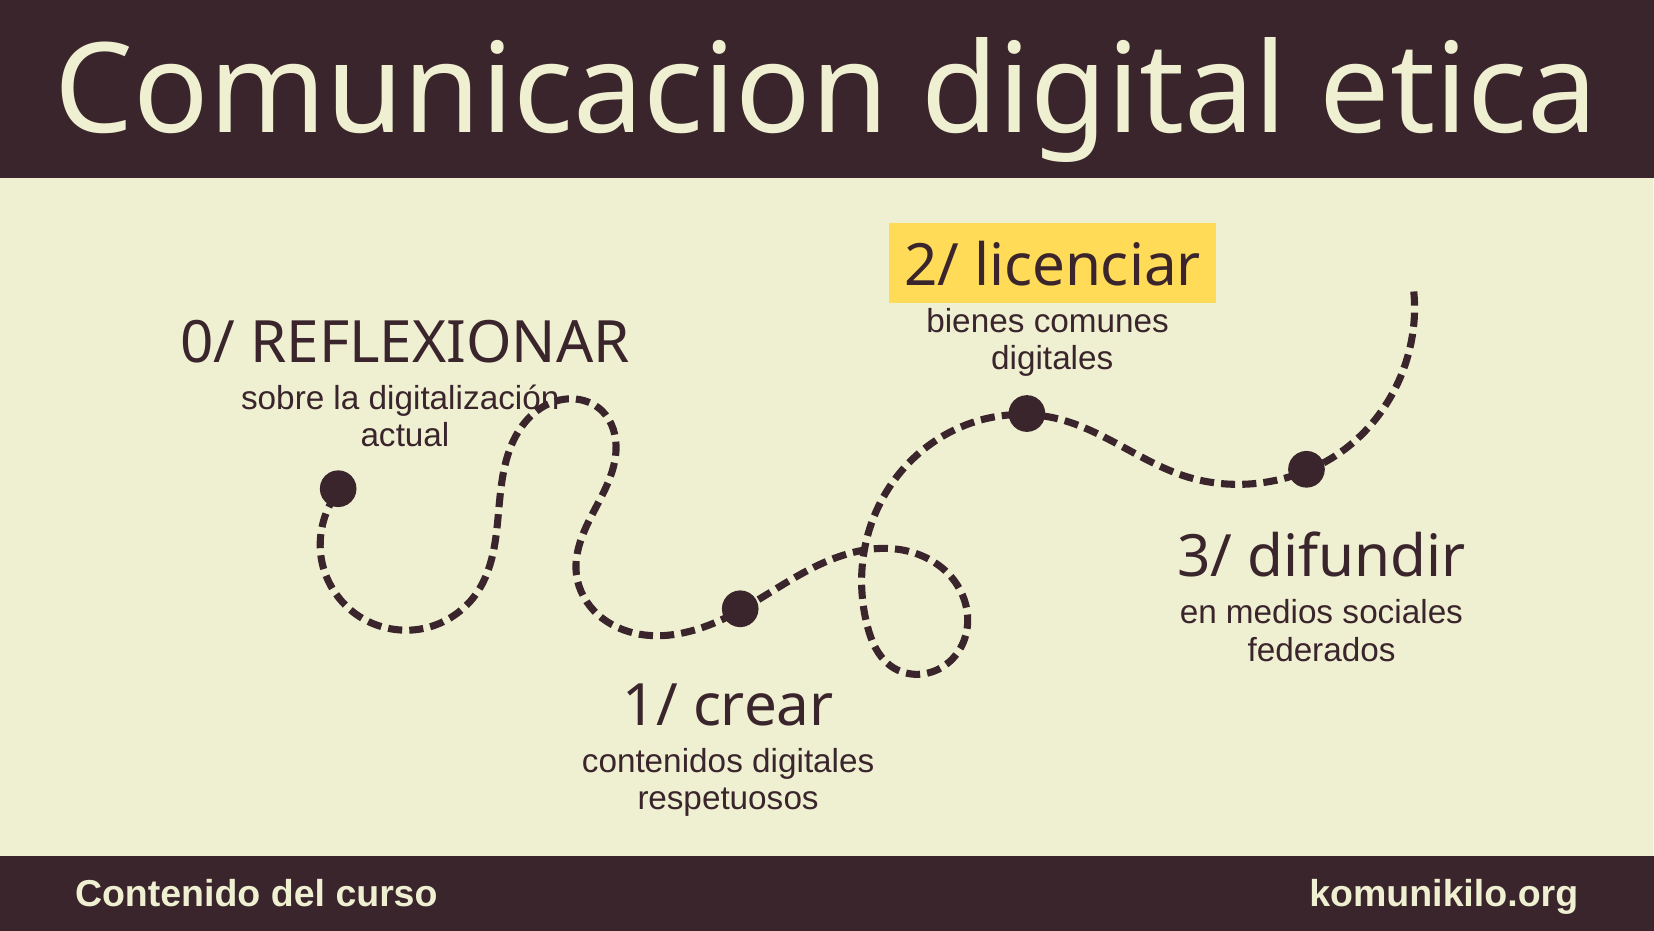

# Comunicacion digital etica
 2/ licenciar
bienes comunes
digitales
 0/ REFLEXIONAR
sobre la digitalización
actual
3/ difundir
en medios sociales
federados
1/ crear
contenidos digitales
respetuosos
Contenido del curso komunikilo.org